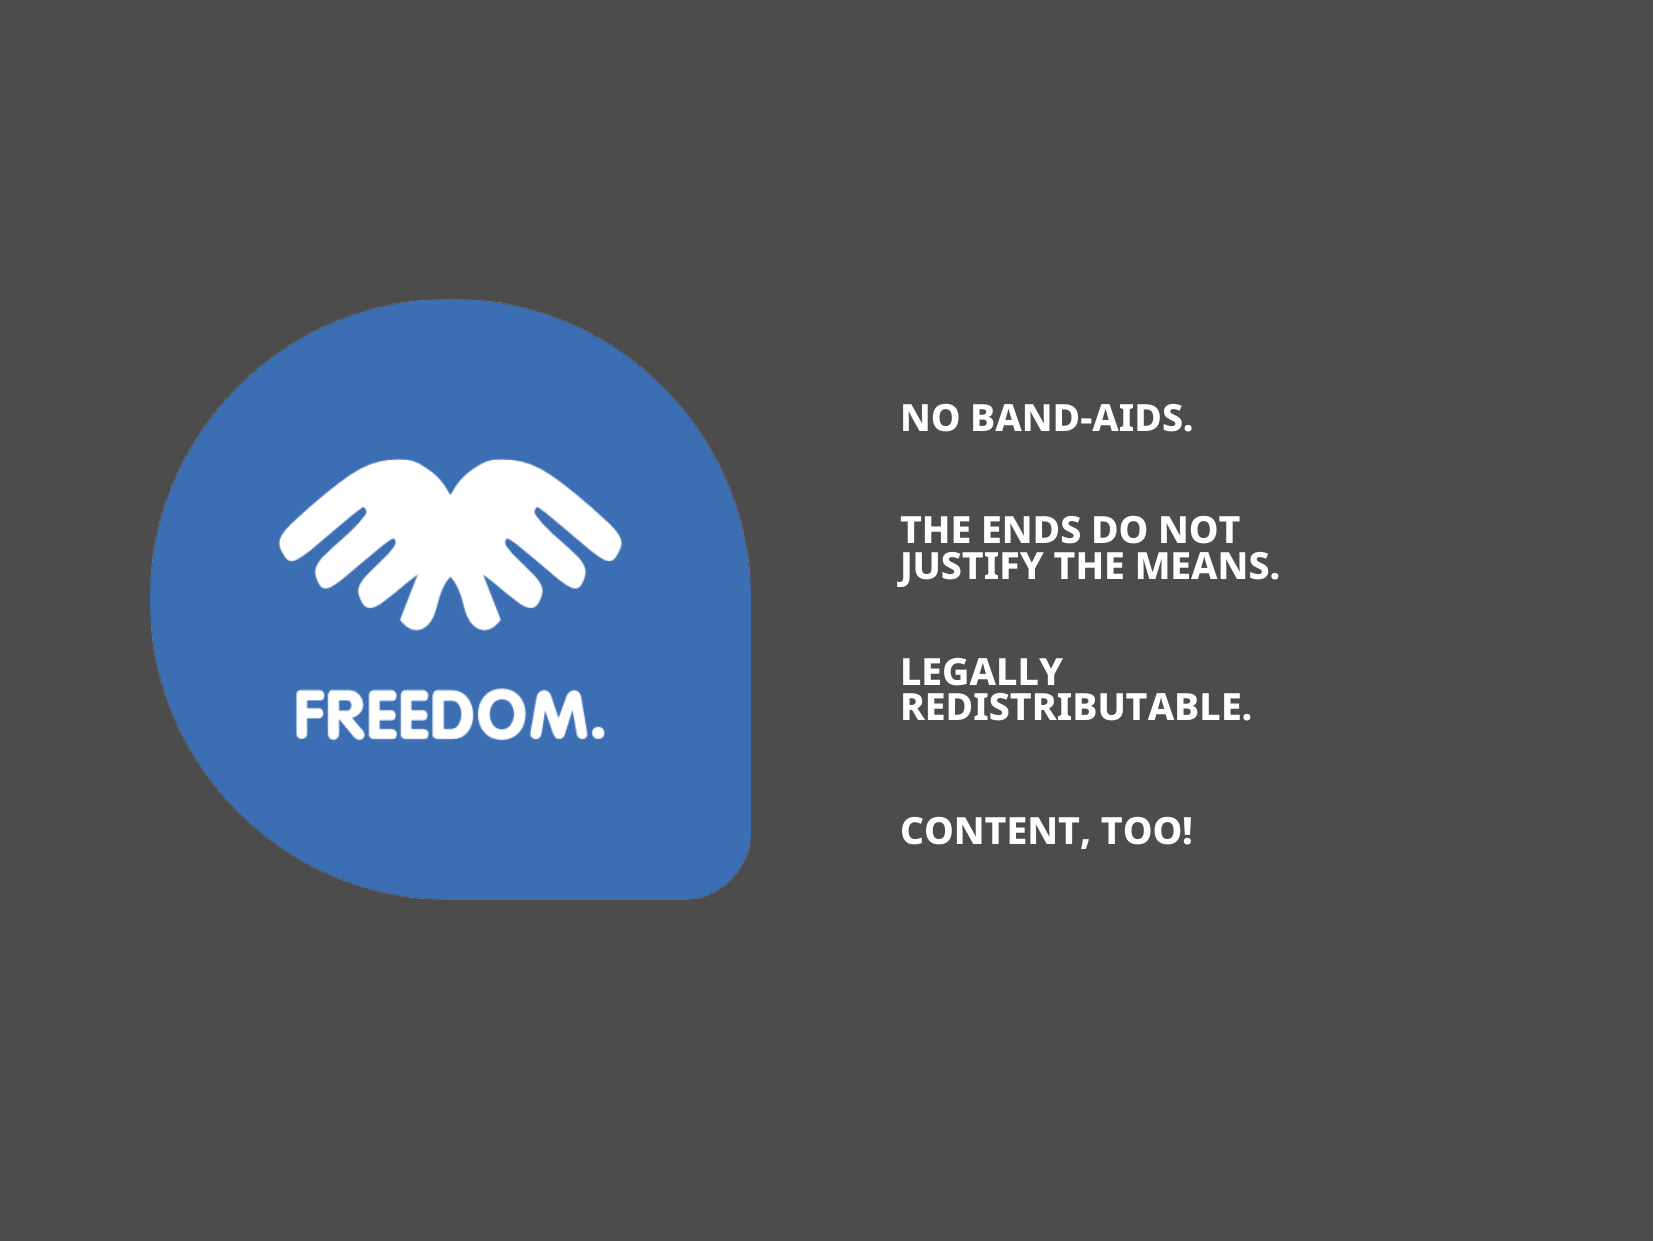

# NO BAND-AIDS.
THE ENDS DO NOT JUSTIFY THE MEANS.
LEGALLY REDISTRIBUTABLE.
CONTENT, TOO!